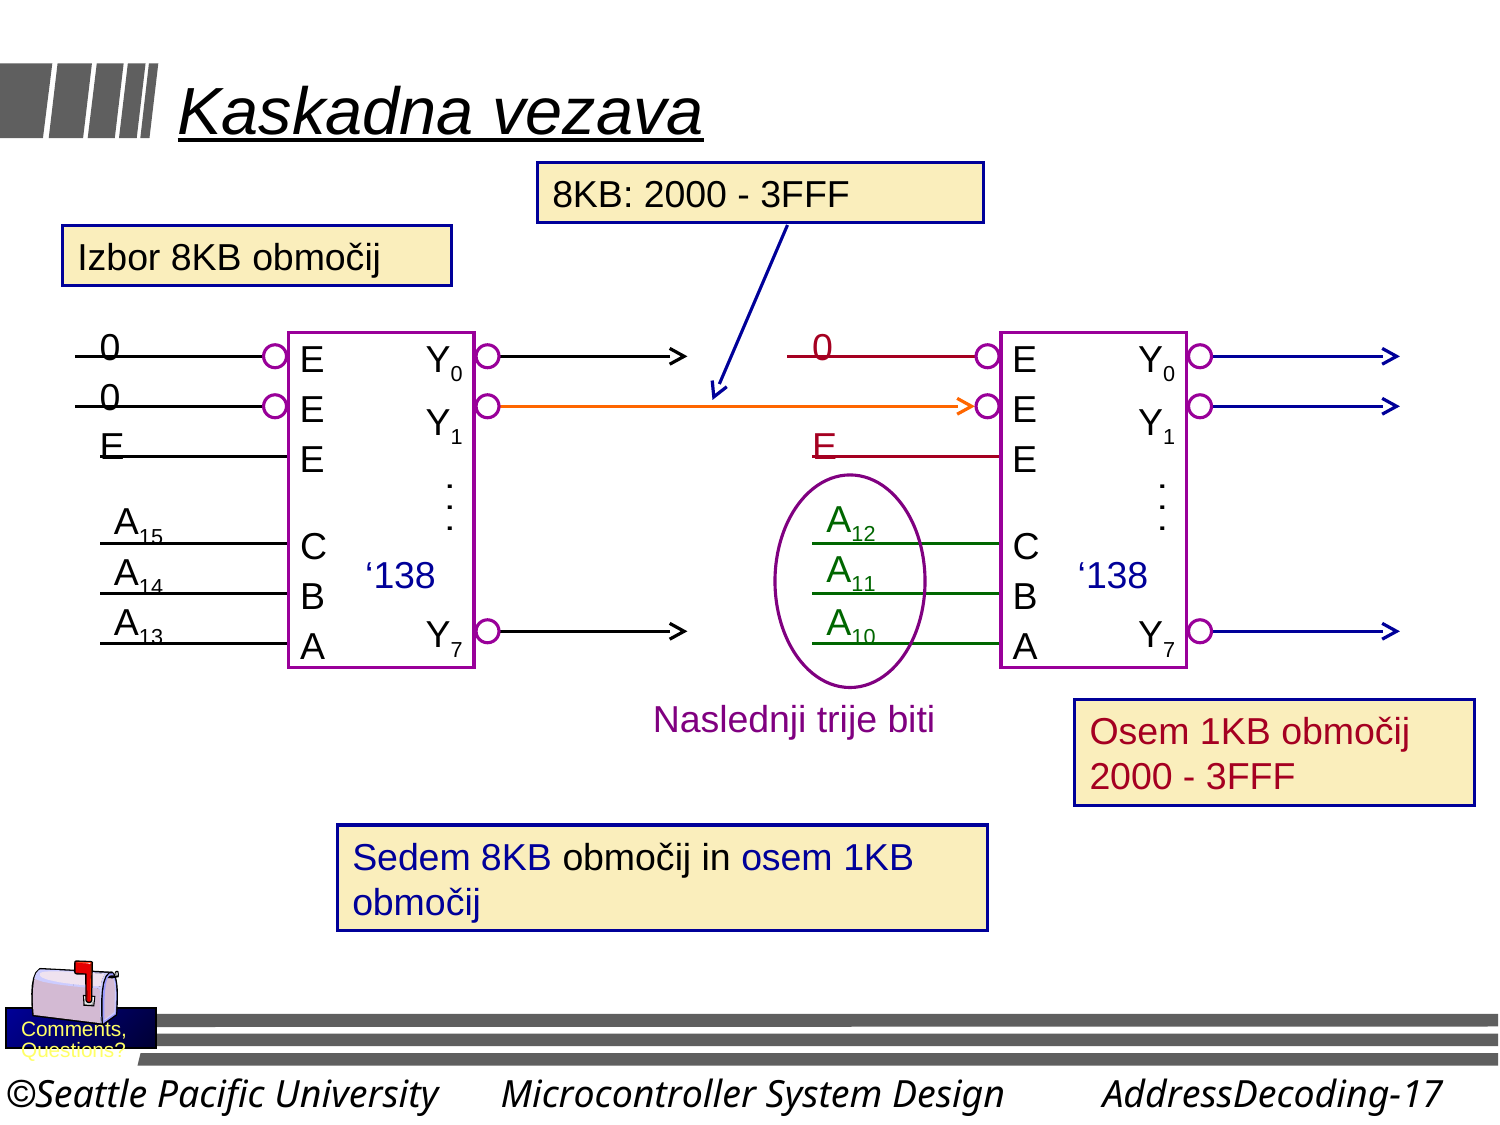

# Kaskadna vezava
8KB: 2000 - 3FFF
Izbor 8KB območij
0
E
Y0
E
Y1
E
. . .
C
‘138
B
Y7
A
0
E
A15
A14
A13
0
E
E
Y0
E
Y1
E
. . .
C
‘138
B
Y7
A
A12
A11
A10
Naslednji trije biti
Osem 1KB območij 2000 - 3FFF
Sedem 8KB območij in osem 1KB območij